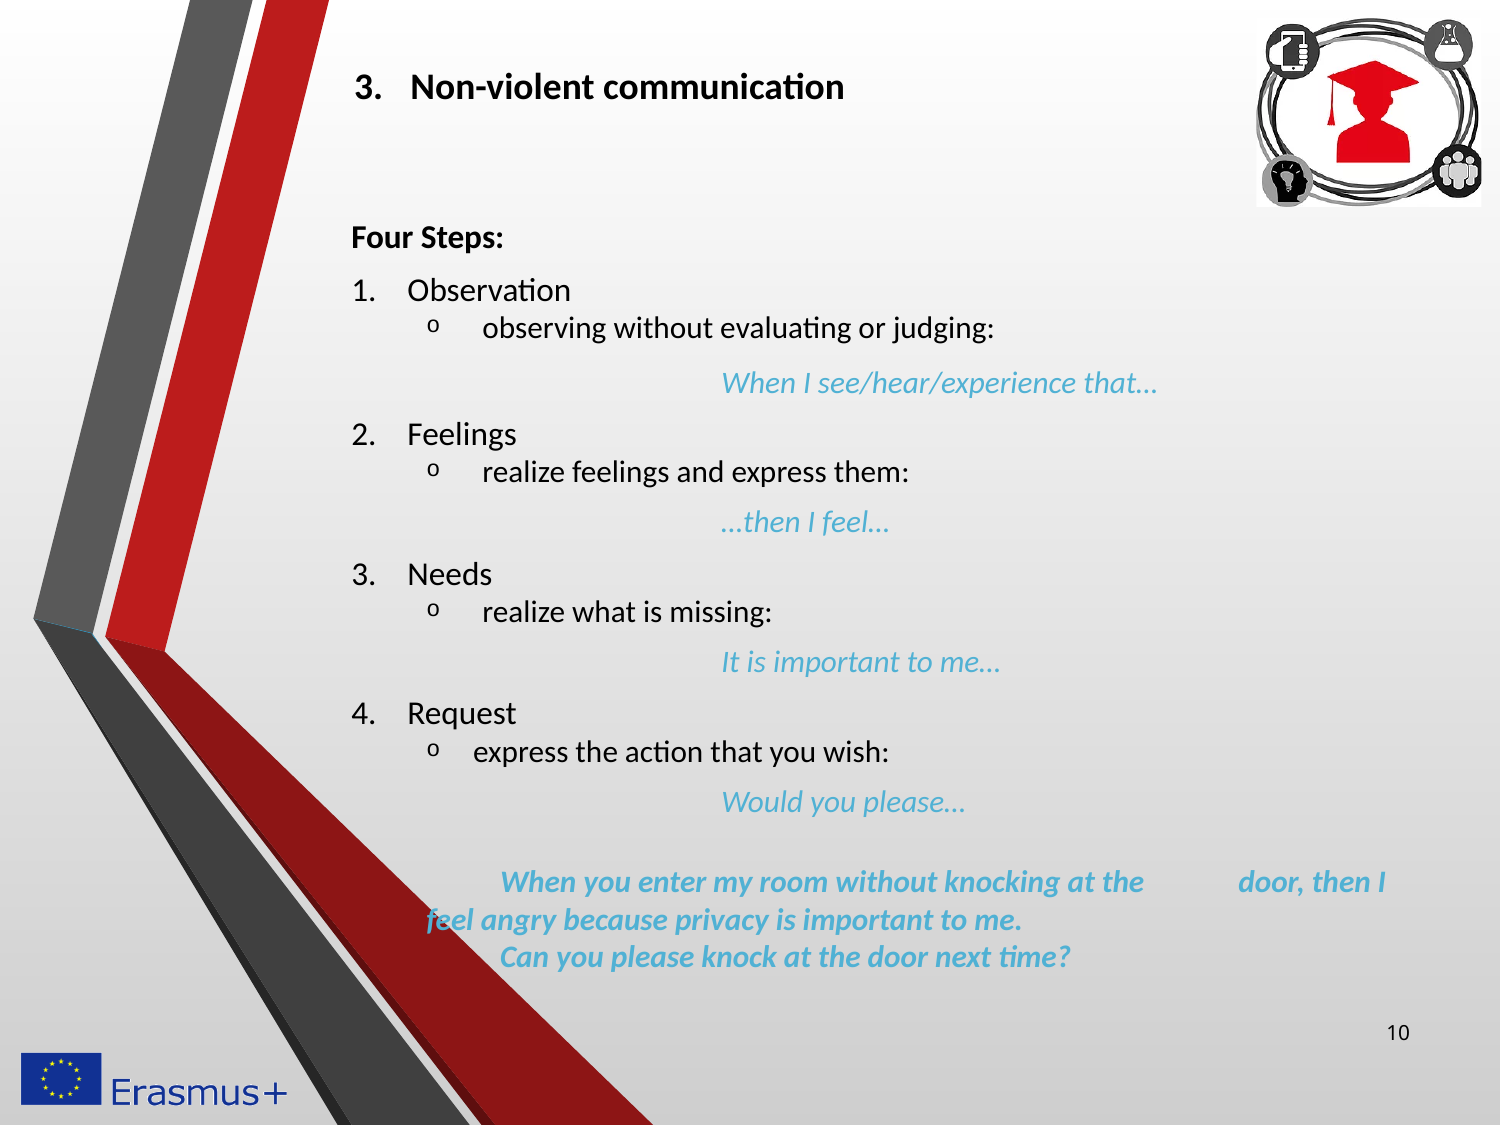

Non-violent communication
Four Steps:
Observation
observing without evaluating or judging:
				When I see/hear/experience that…
Feelings
realize feelings and express them:
				…then I feel…
Needs
realize what is missing:
				It is important to me…
Request
express the action that you wish:
				Would you please…
	When you enter my room without knocking at the 		door, then I feel angry because privacy is important to me.
	Can you please knock at the door next time?